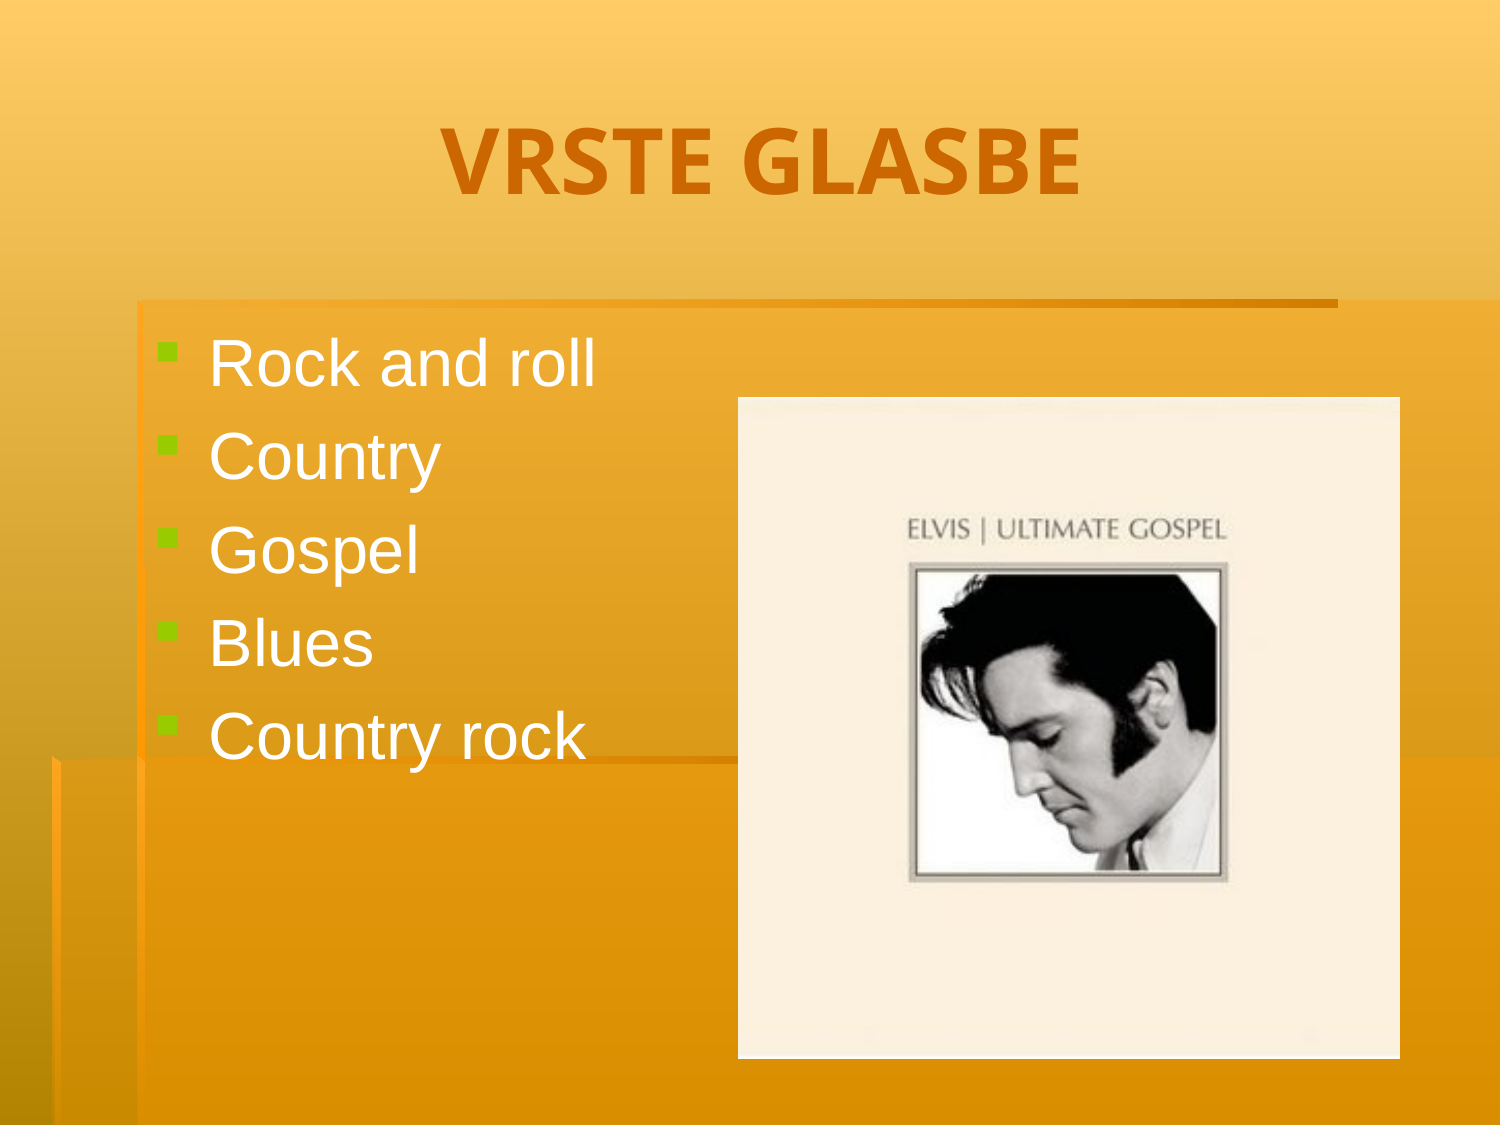

# VRSTE GLASBE
Rock and roll
Country
Gospel
Blues
Country rock